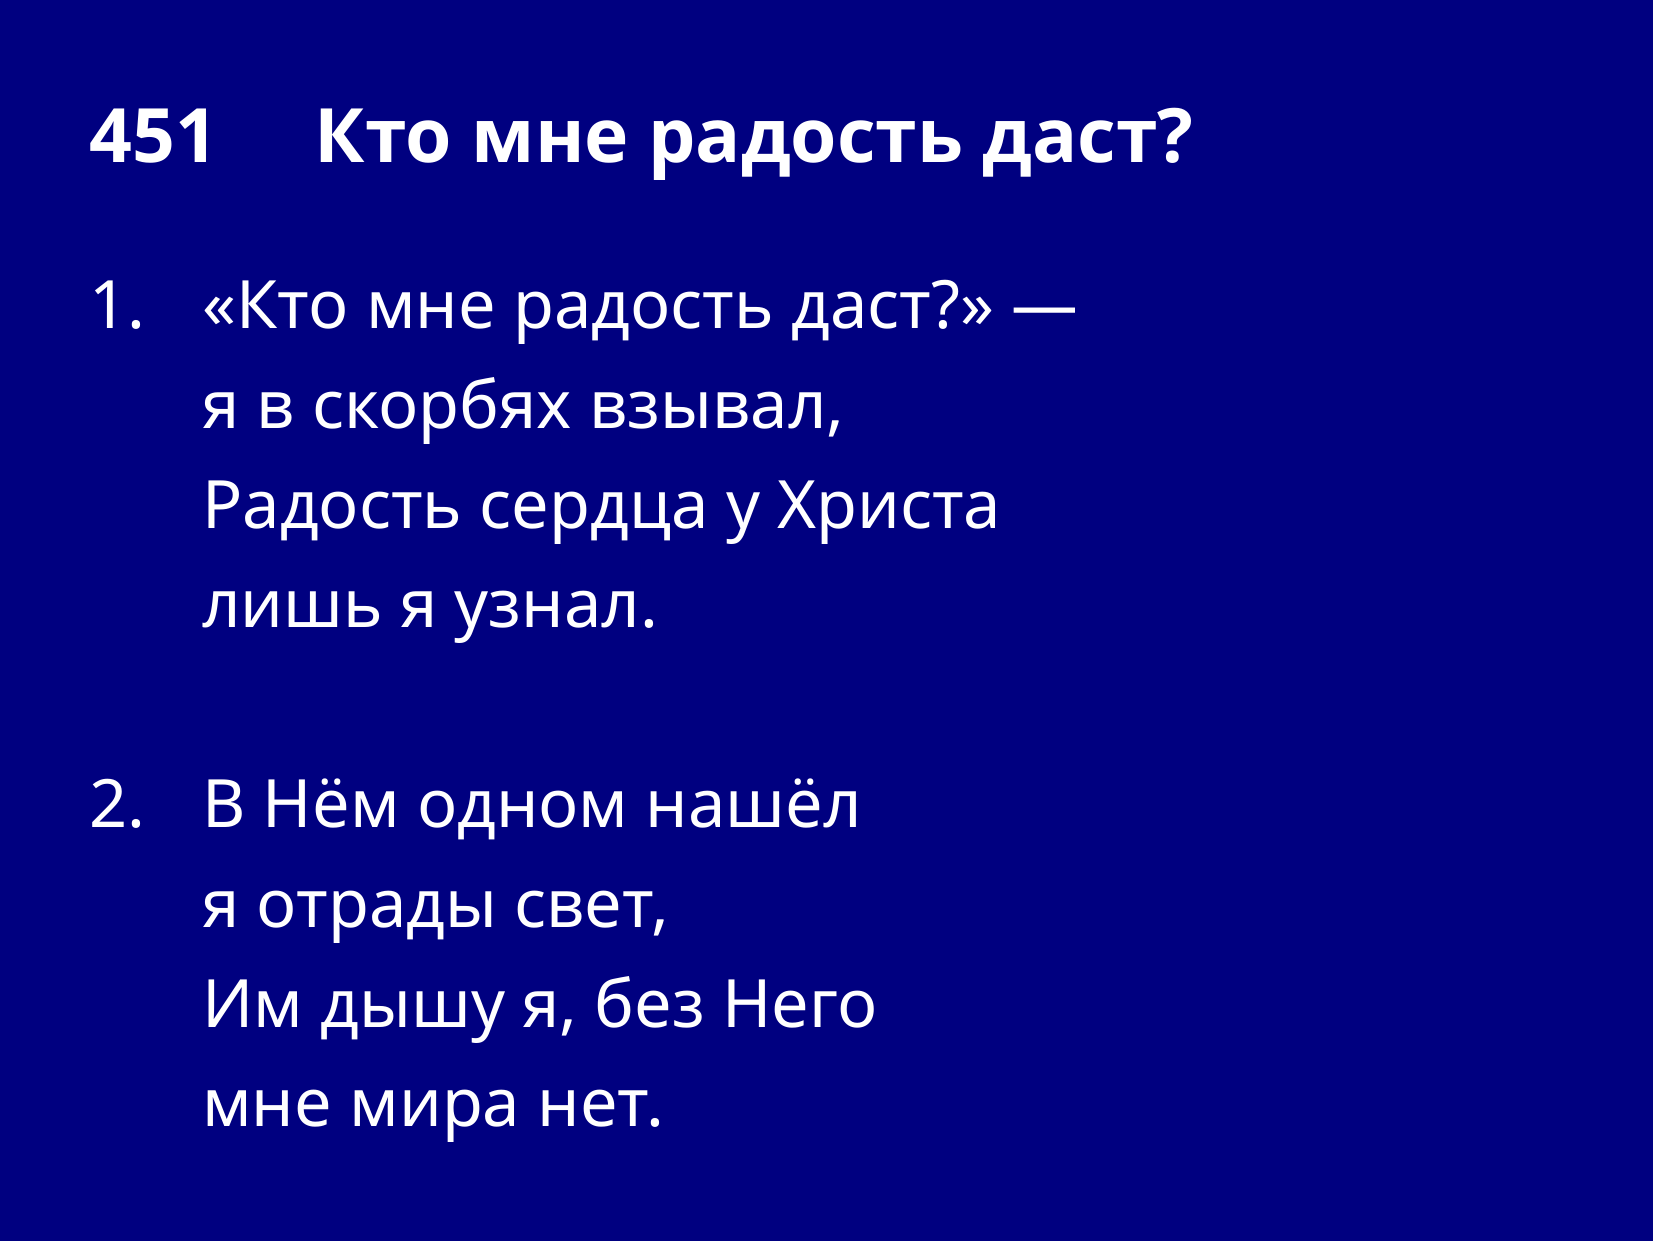

451	Кто мне радость даст?
1.	«Кто мне радость даст?» —
	я в скорбях взывал,
	Радость сердца у Христа
	лишь я узнал.
2.	В Нём одном нашёл
	я отрады свет,
	Им дышу я, без Него
	мне мира нет.